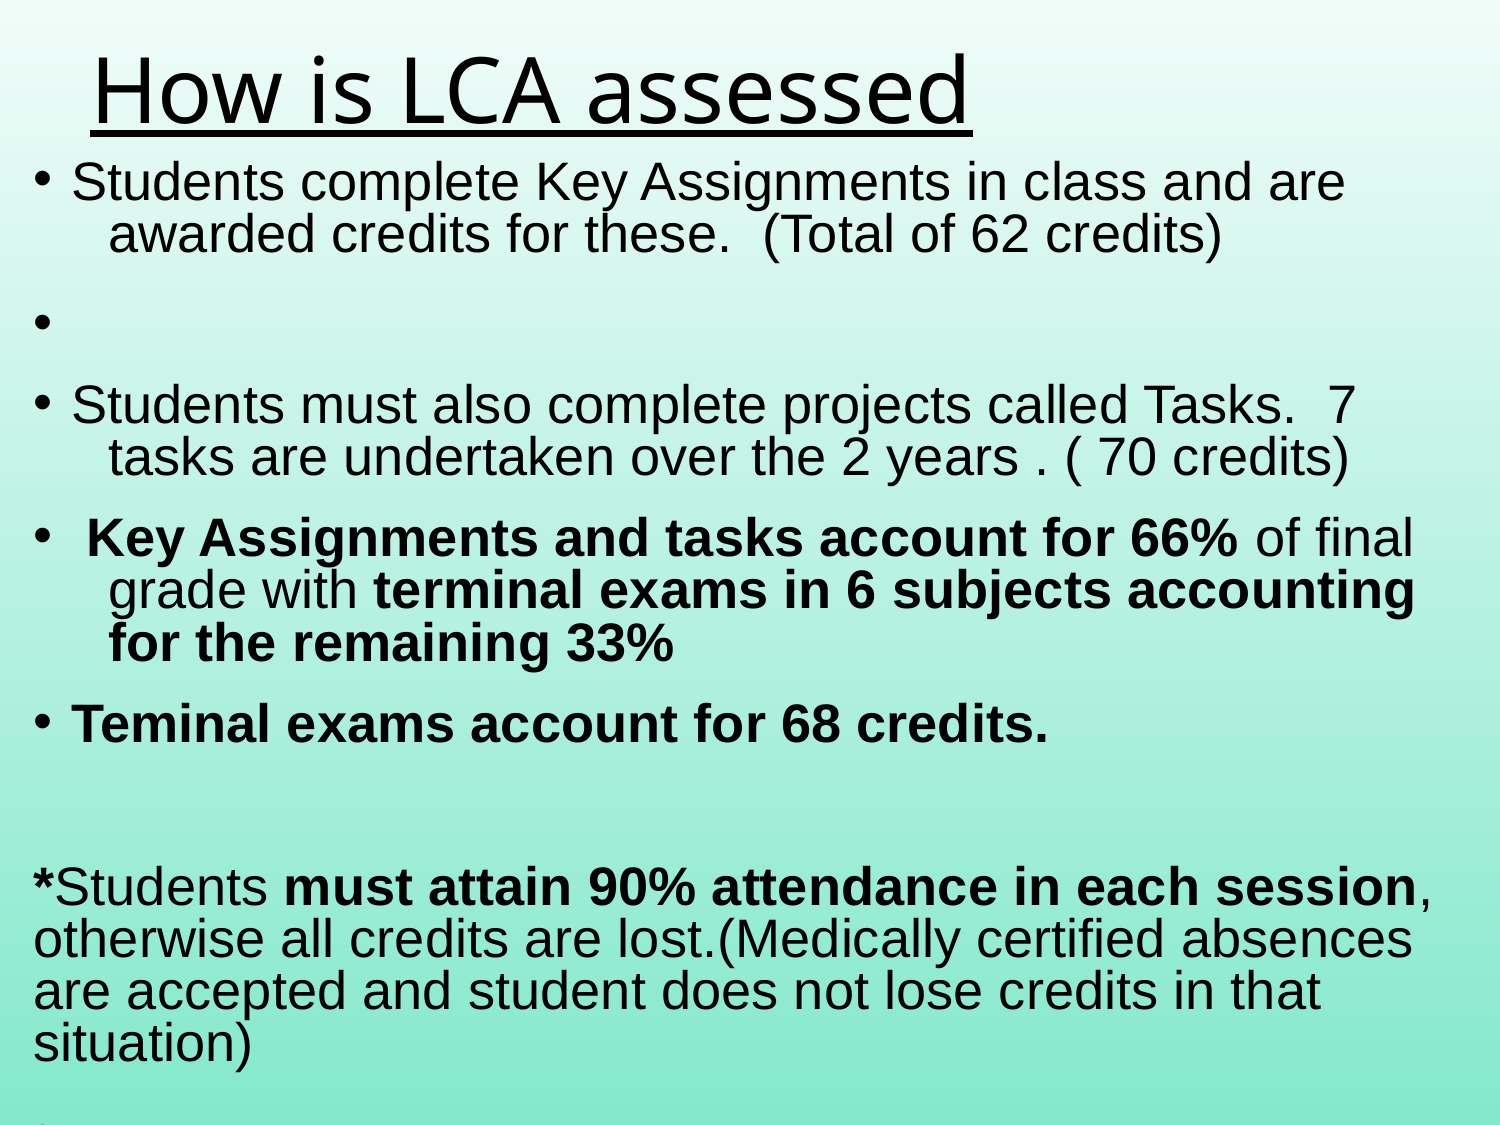

# How is LCA assessed
Students complete Key Assignments in class and are awarded credits for these. (Total of 62 credits)
Students must also complete projects called Tasks. 7 tasks are undertaken over the 2 years . ( 70 credits)
 Key Assignments and tasks account for 66% of final grade with terminal exams in 6 subjects accounting for the remaining 33%
Teminal exams account for 68 credits.
*Students must attain 90% attendance in each session, otherwise all credits are lost.(Medically certified absences are accepted and student does not lose credits in that situation)